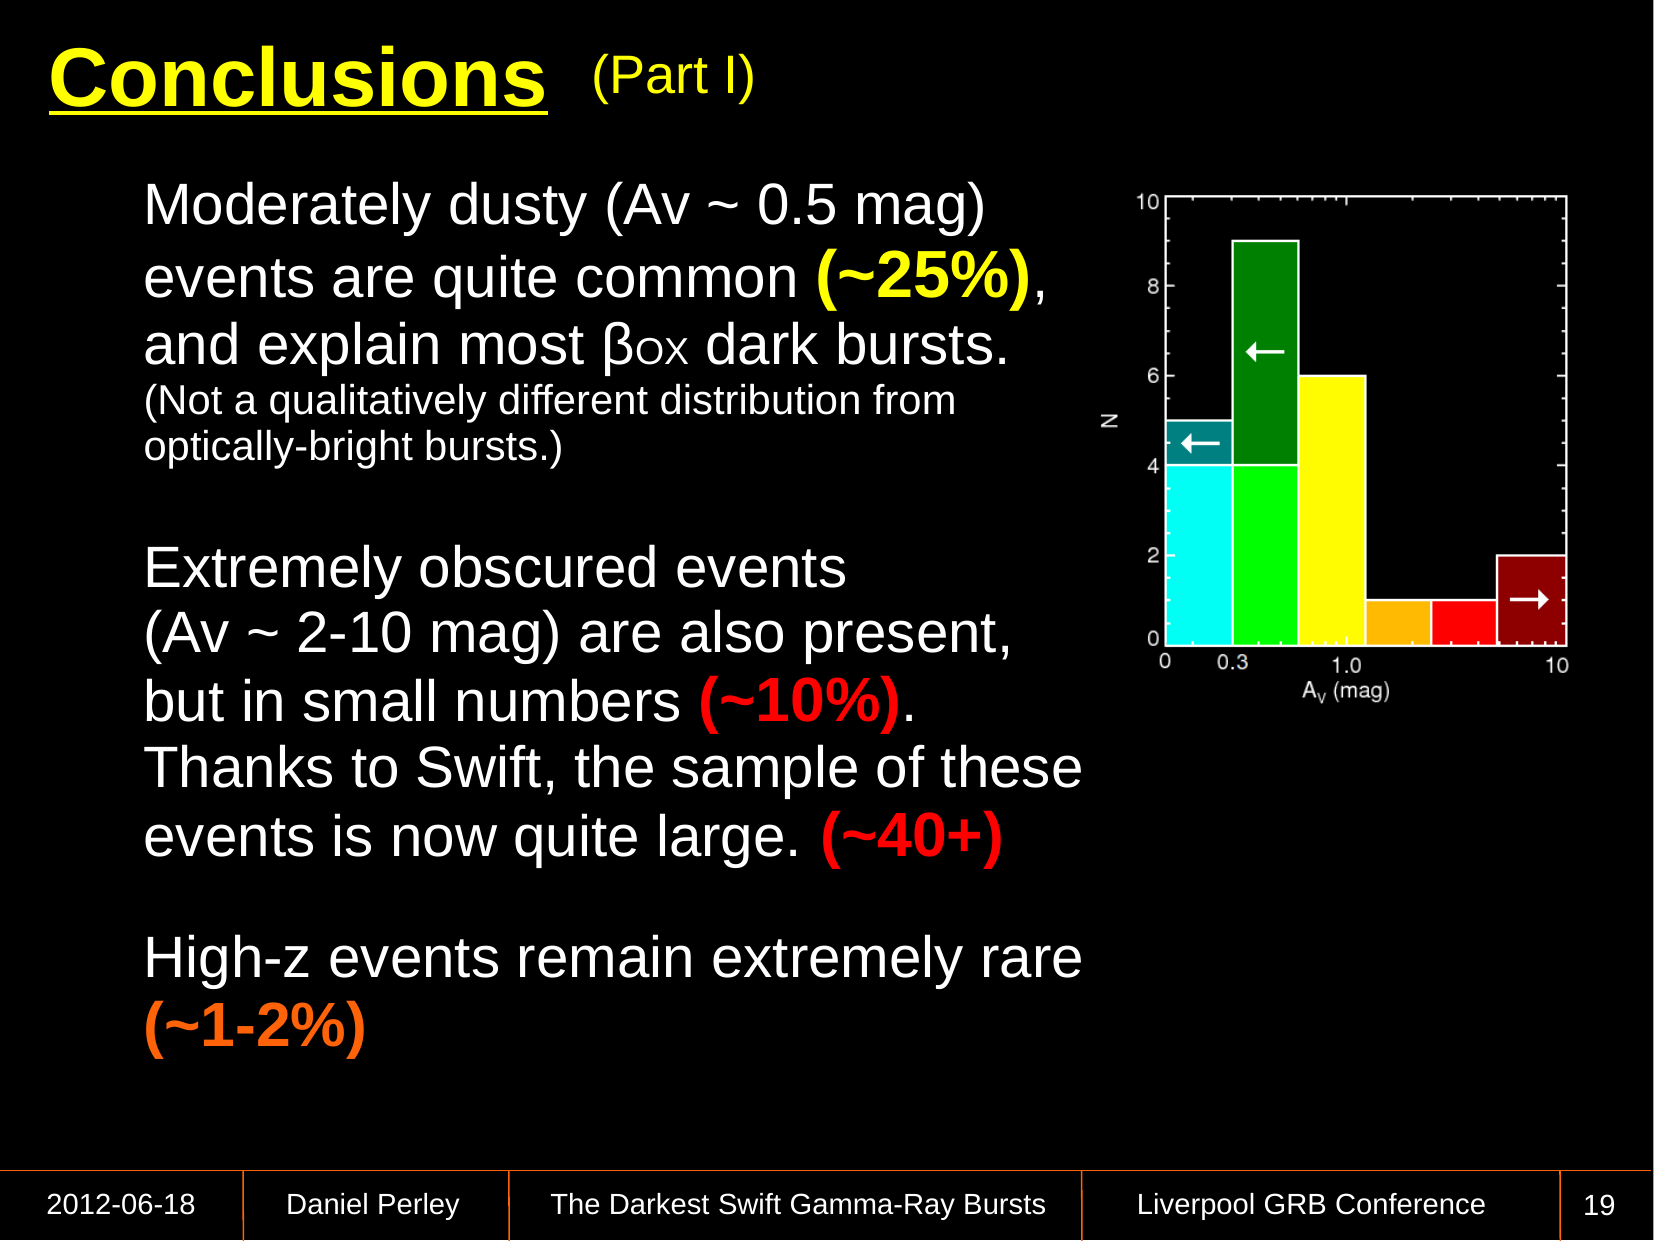

Conclusions
(Part I)
Moderately dusty (Av ~ 0.5 mag) events are quite common (~25%), and explain most βOX dark bursts. (Not a qualitatively different distribution from optically-bright bursts.)
Extremely obscured events
(Av ~ 2-10 mag) are also present, but in small numbers (~10%). Thanks to Swift, the sample of these events is now quite large. (~40+)
High-z events remain extremely rare (~1-2%)
19